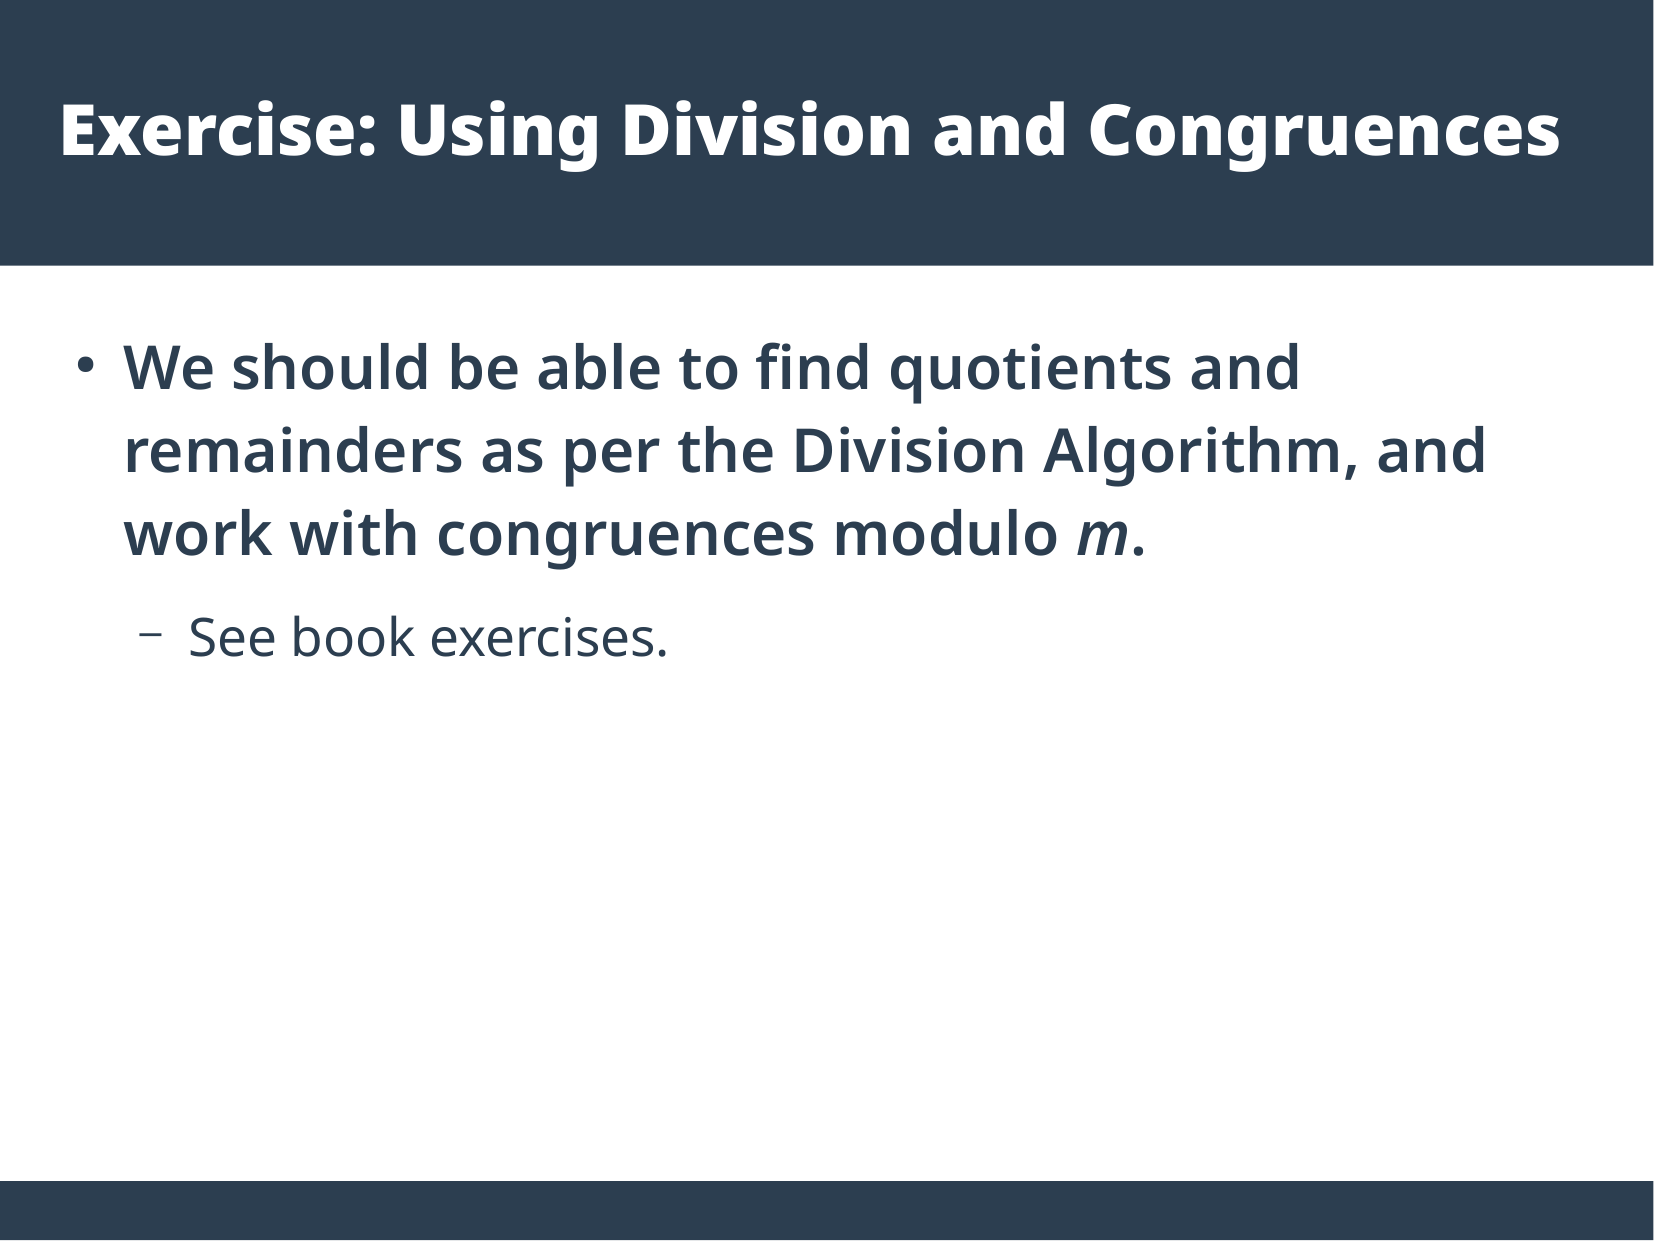

# Exercise: Using Division and Congruences
We should be able to find quotients and remainders as per the Division Algorithm, and work with congruences modulo m.
See book exercises.